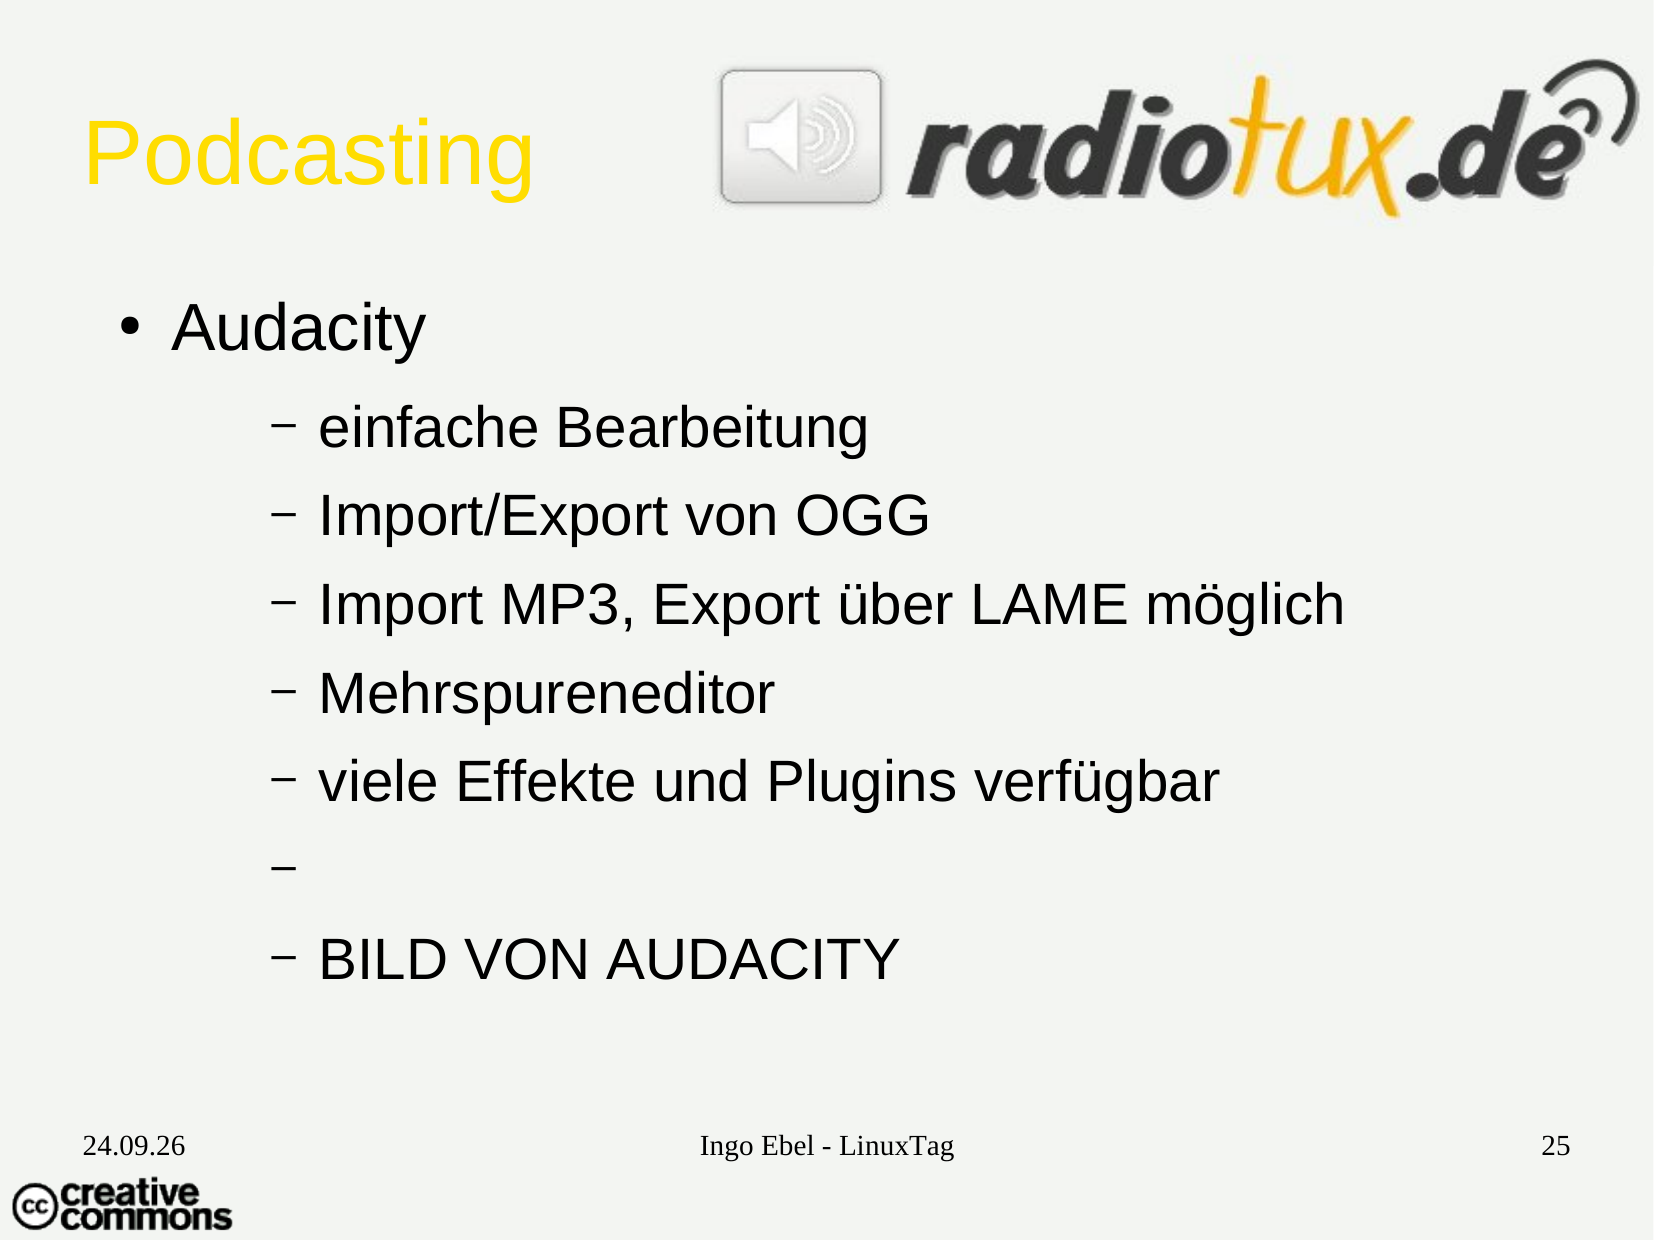

# Podcasting
Audacity
einfache Bearbeitung
Import/Export von OGG
Import MP3, Export über LAME möglich
Mehrspureneditor
viele Effekte und Plugins verfügbar
BILD VON AUDACITY
Ingo Ebel - LinuxTag
25